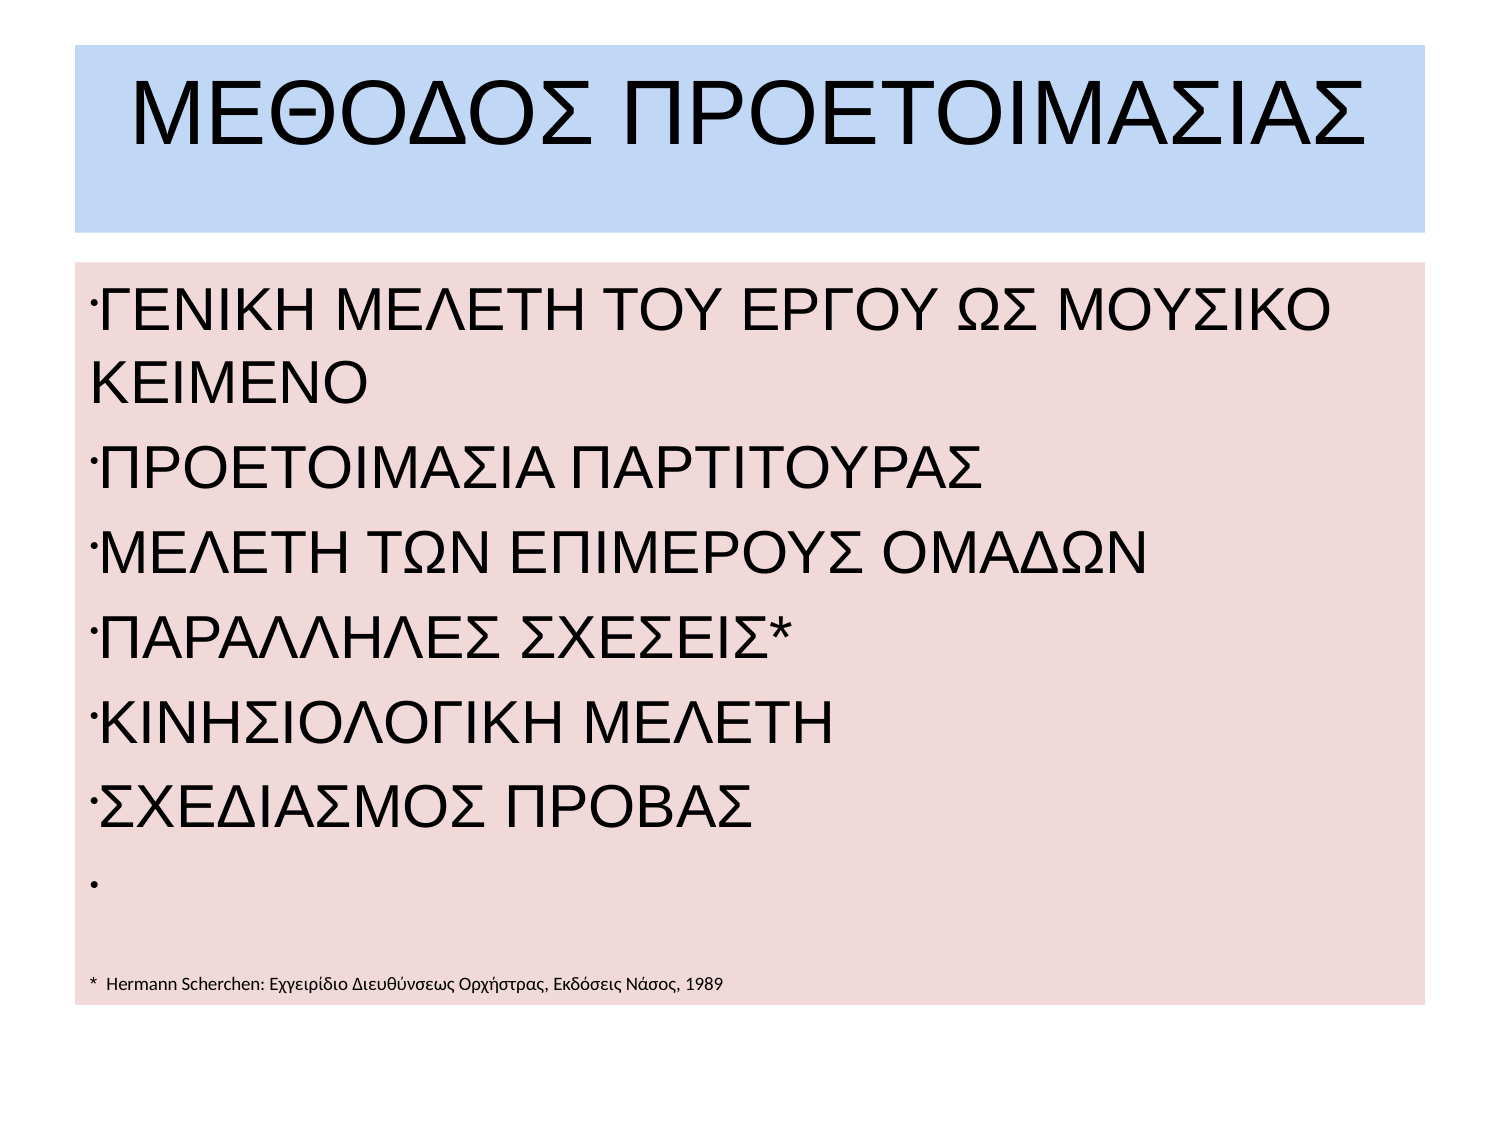

# ΜΕΘΟΔΟΣ ΠΡΟΕΤΟΙΜΑΣΙΑΣ
ΓΕΝΙΚΗ ΜΕΛΕΤΗ ΤΟΥ ΕΡΓΟΥ ΩΣ ΜΟΥΣΙΚΟ ΚΕΙΜΕΝΟ
ΠΡΟΕΤΟΙΜΑΣΙΑ ΠΑΡΤΙΤΟΥΡΑΣ
ΜΕΛΕΤΗ ΤΩΝ ΕΠΙΜΕΡΟΥΣ ΟΜΑΔΩΝ
ΠΑΡΑΛΛΗΛΕΣ ΣΧΕΣΕΙΣ*
ΚΙΝΗΣΙΟΛΟΓΙΚΗ ΜΕΛΕΤΗ
ΣΧΕΔΙΑΣΜΟΣ ΠΡΟΒΑΣ
* Hermann Scherchen: Εχγειρίδιο Διευθύνσεως Ορχήστρας, Εκδόσεις Νάσος, 1989